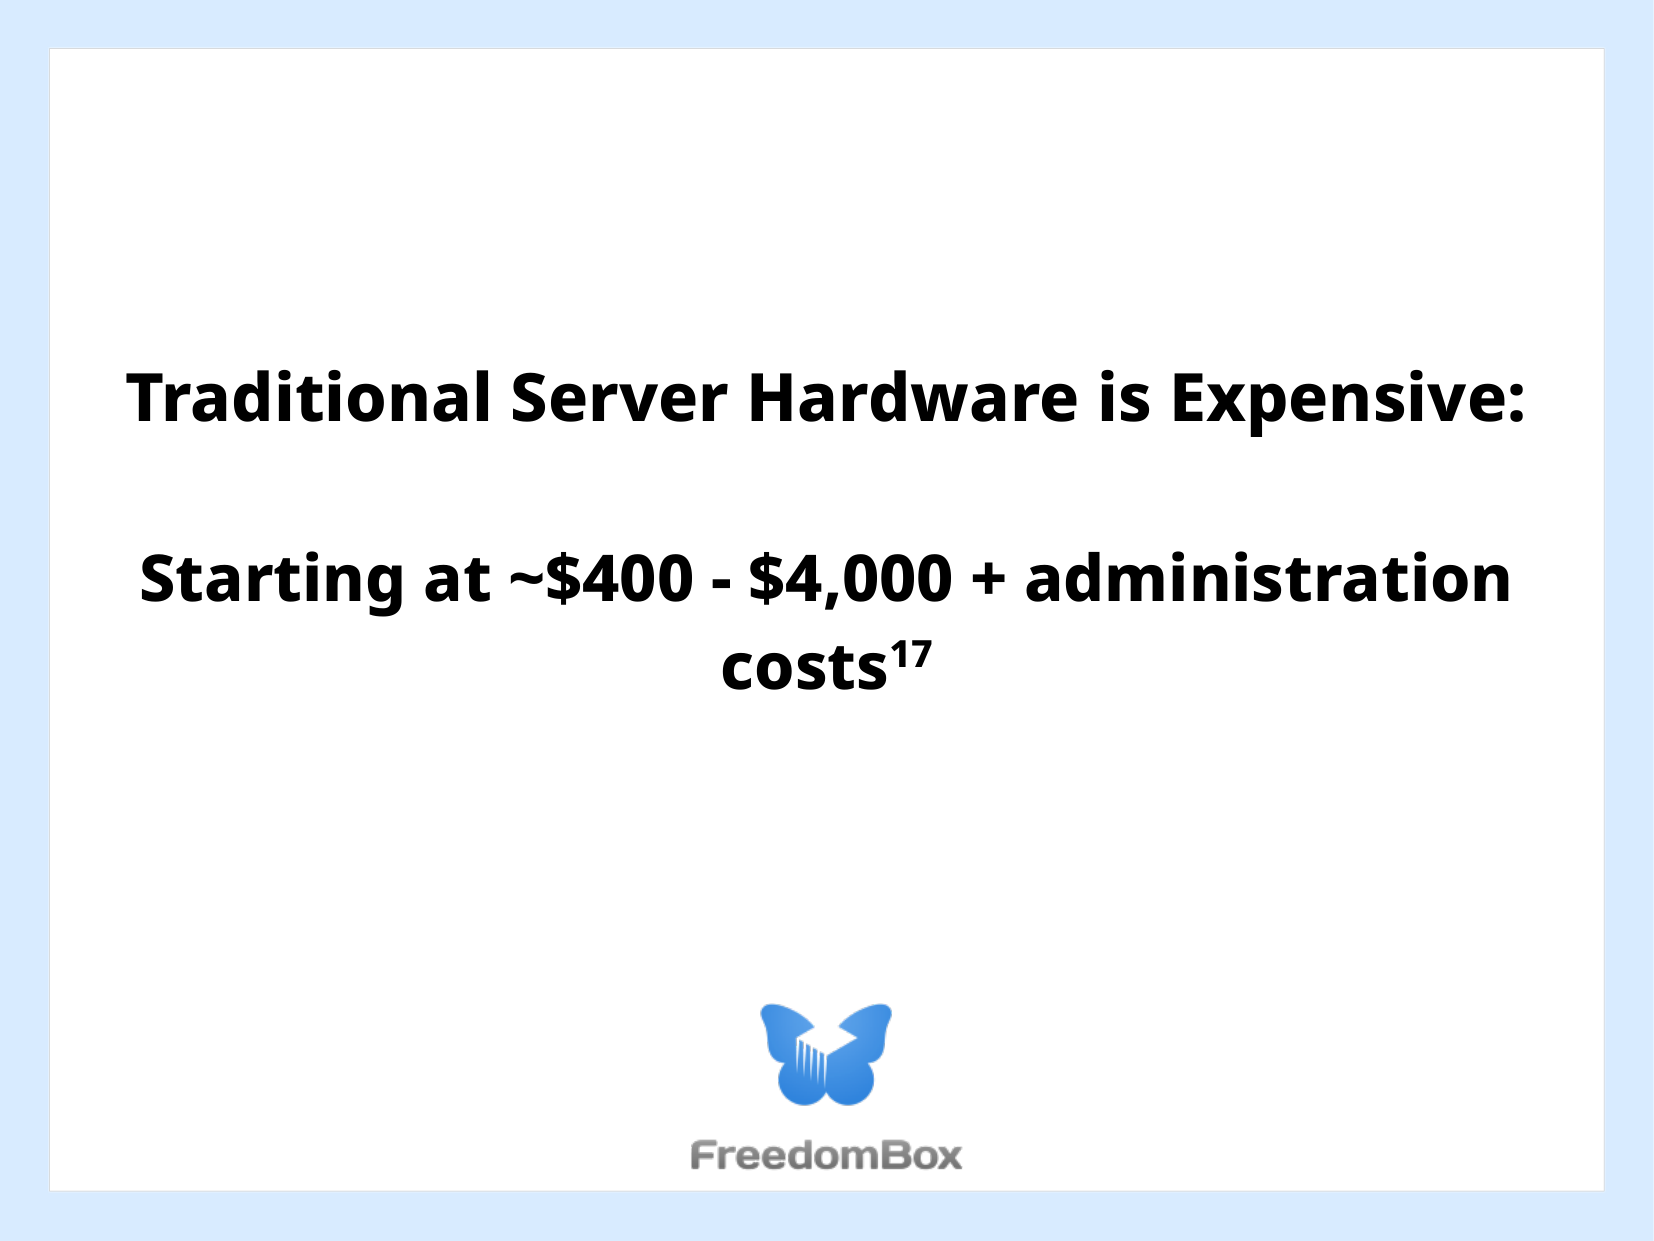

# Traditional Server Hardware is Expensive:
Starting at ~$400 - $4,000 + administration costs17